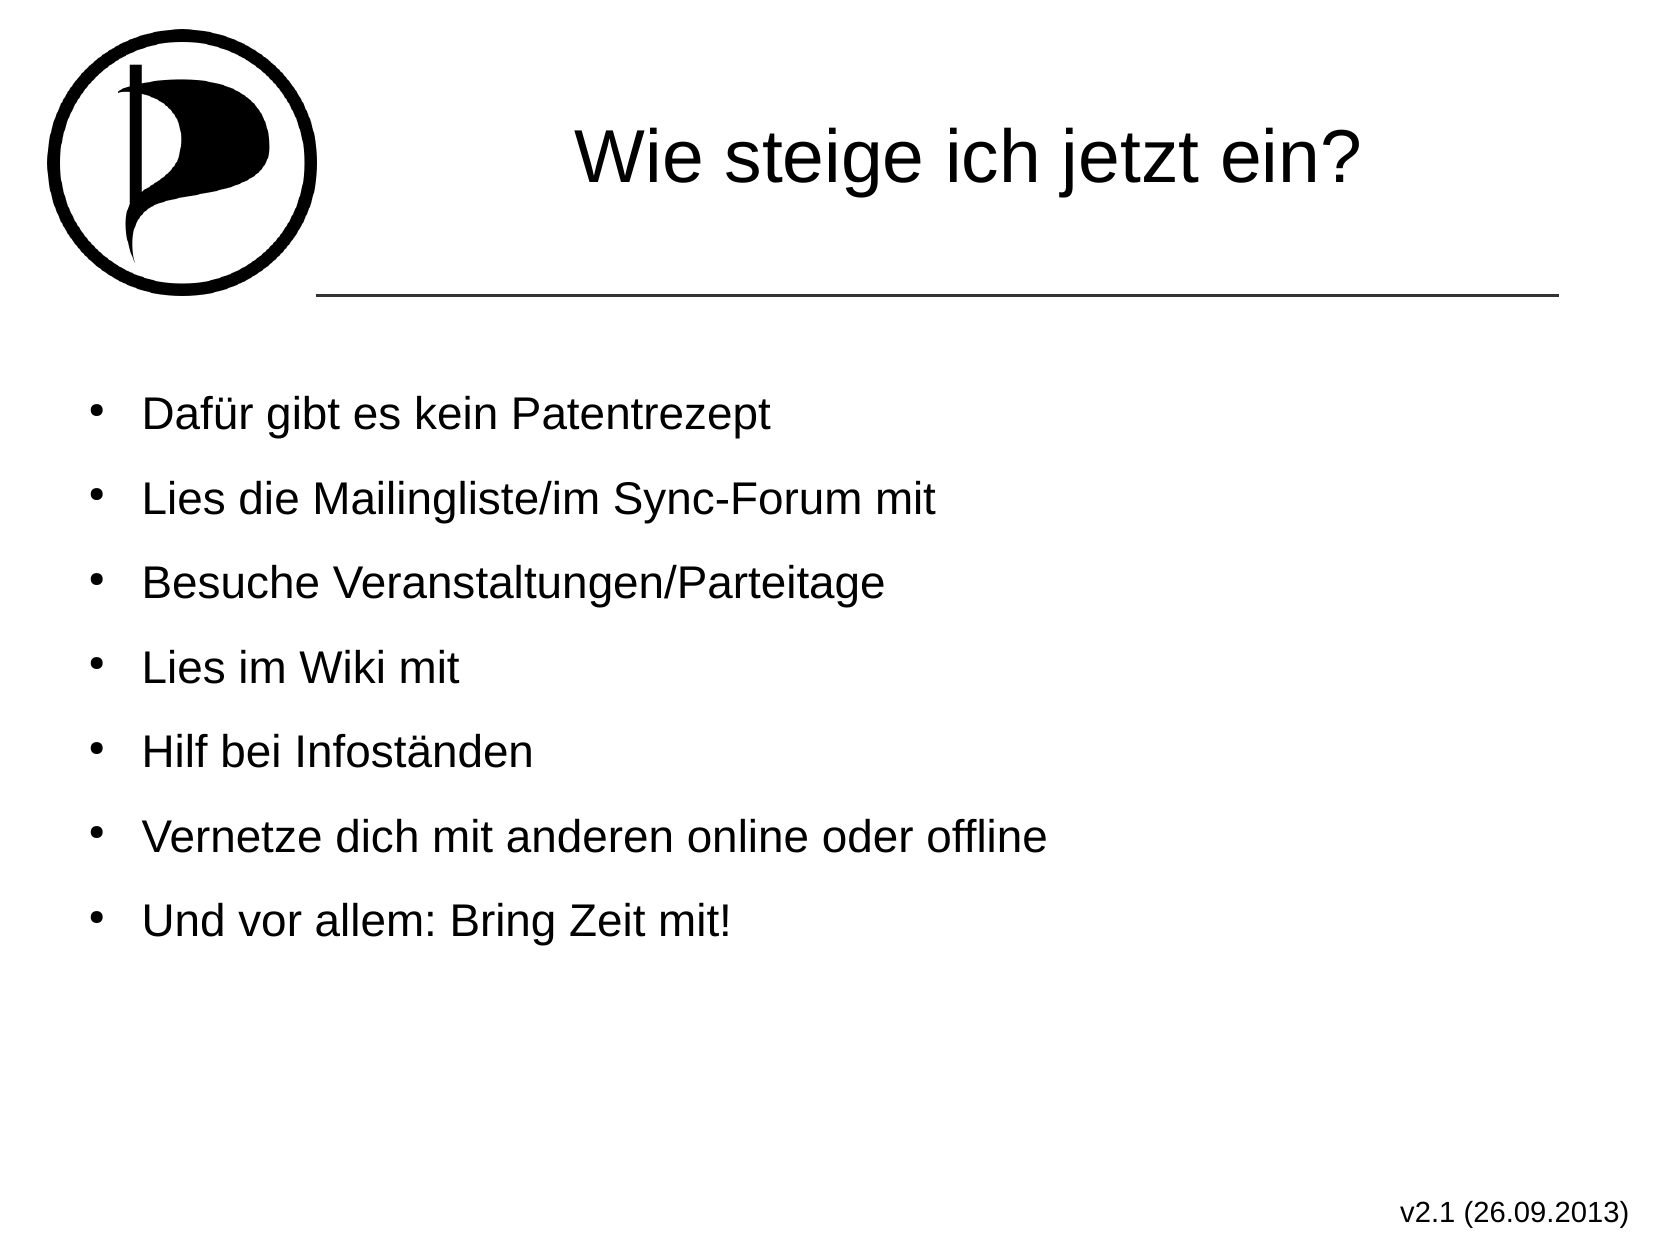

# Wie steige ich jetzt ein?
Dafür gibt es kein Patentrezept
Lies die Mailingliste/im Sync-Forum mit
Besuche Veranstaltungen/Parteitage
Lies im Wiki mit
Hilf bei Infoständen
Vernetze dich mit anderen online oder offline
Und vor allem: Bring Zeit mit!
v2.1 (26.09.2013)